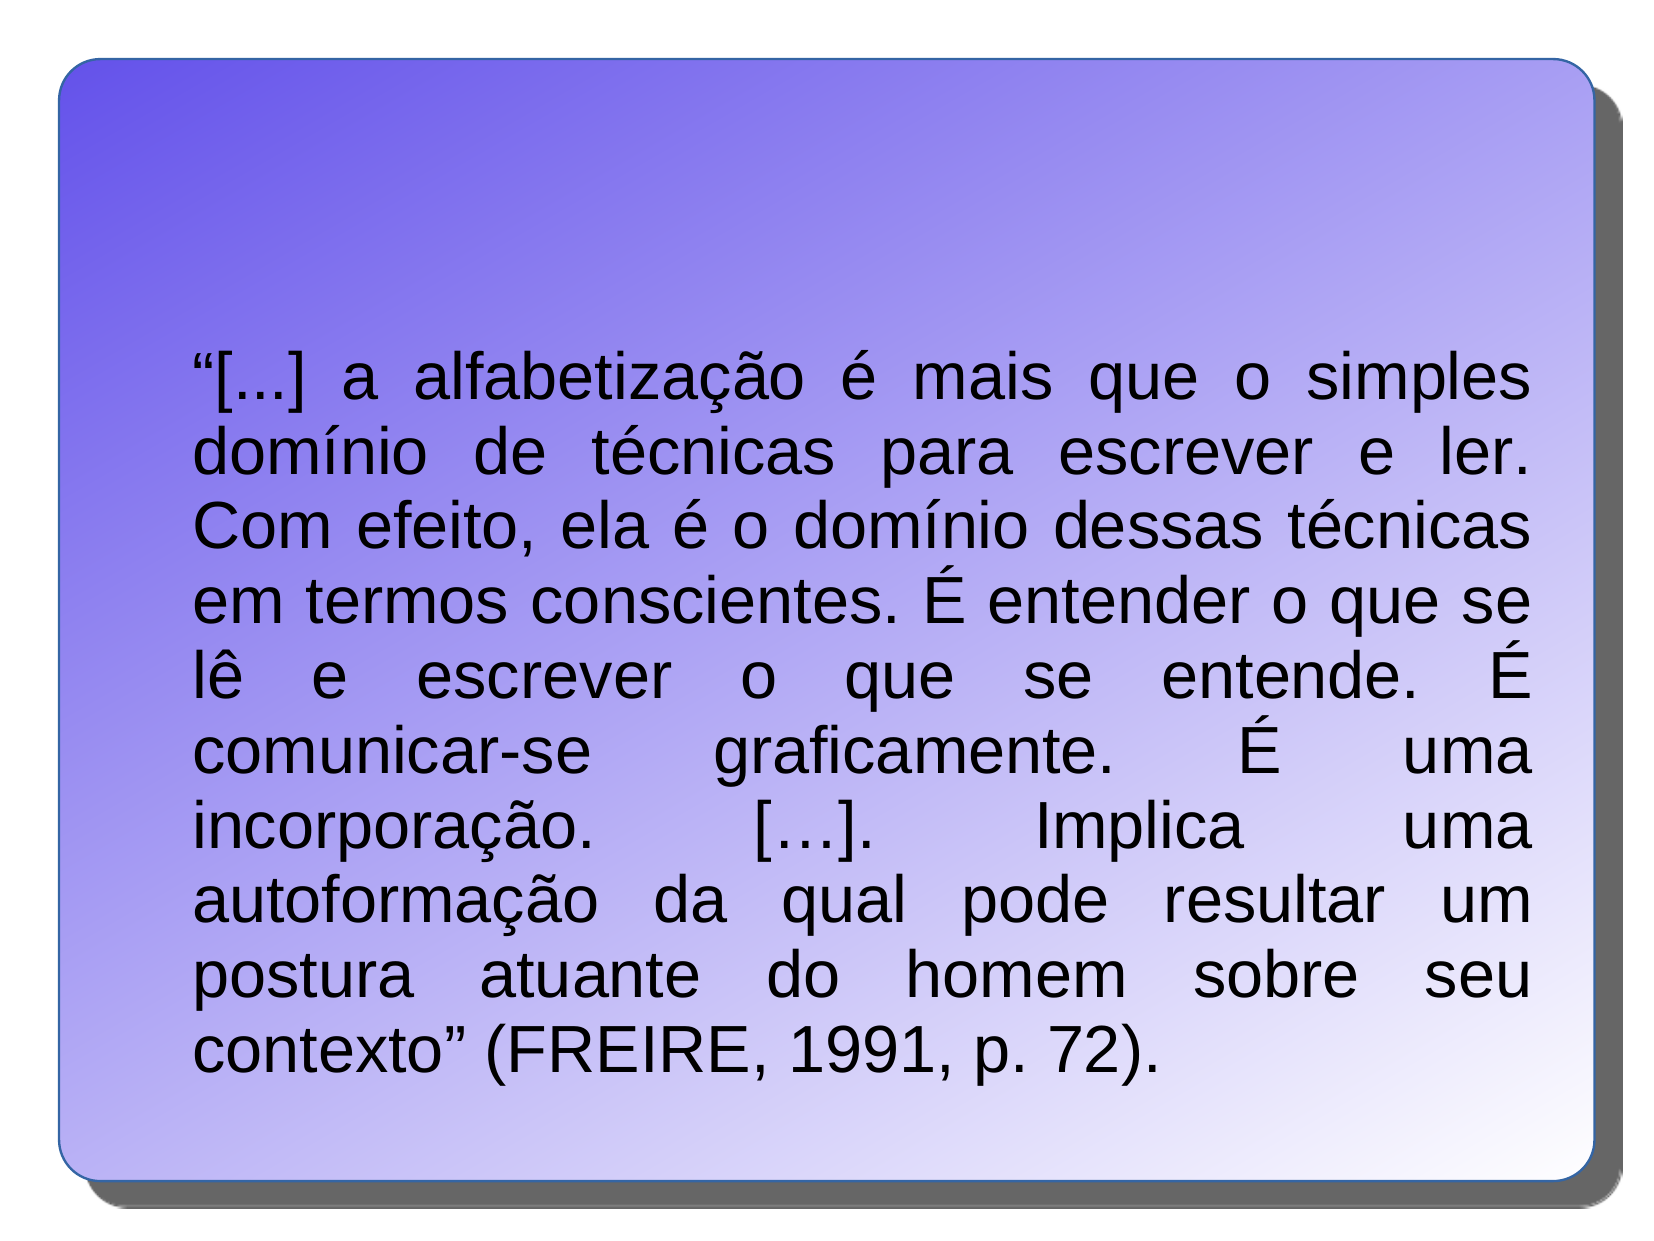

#
“[...] a alfabetização é mais que o simples domínio de técnicas para escrever e ler. Com efeito, ela é o domínio dessas técnicas em termos conscientes. É entender o que se lê e escrever o que se entende. É comunicar-se graficamente. É uma incorporação. […]. Implica uma autoformação da qual pode resultar um postura atuante do homem sobre seu contexto” (FREIRE, 1991, p. 72).